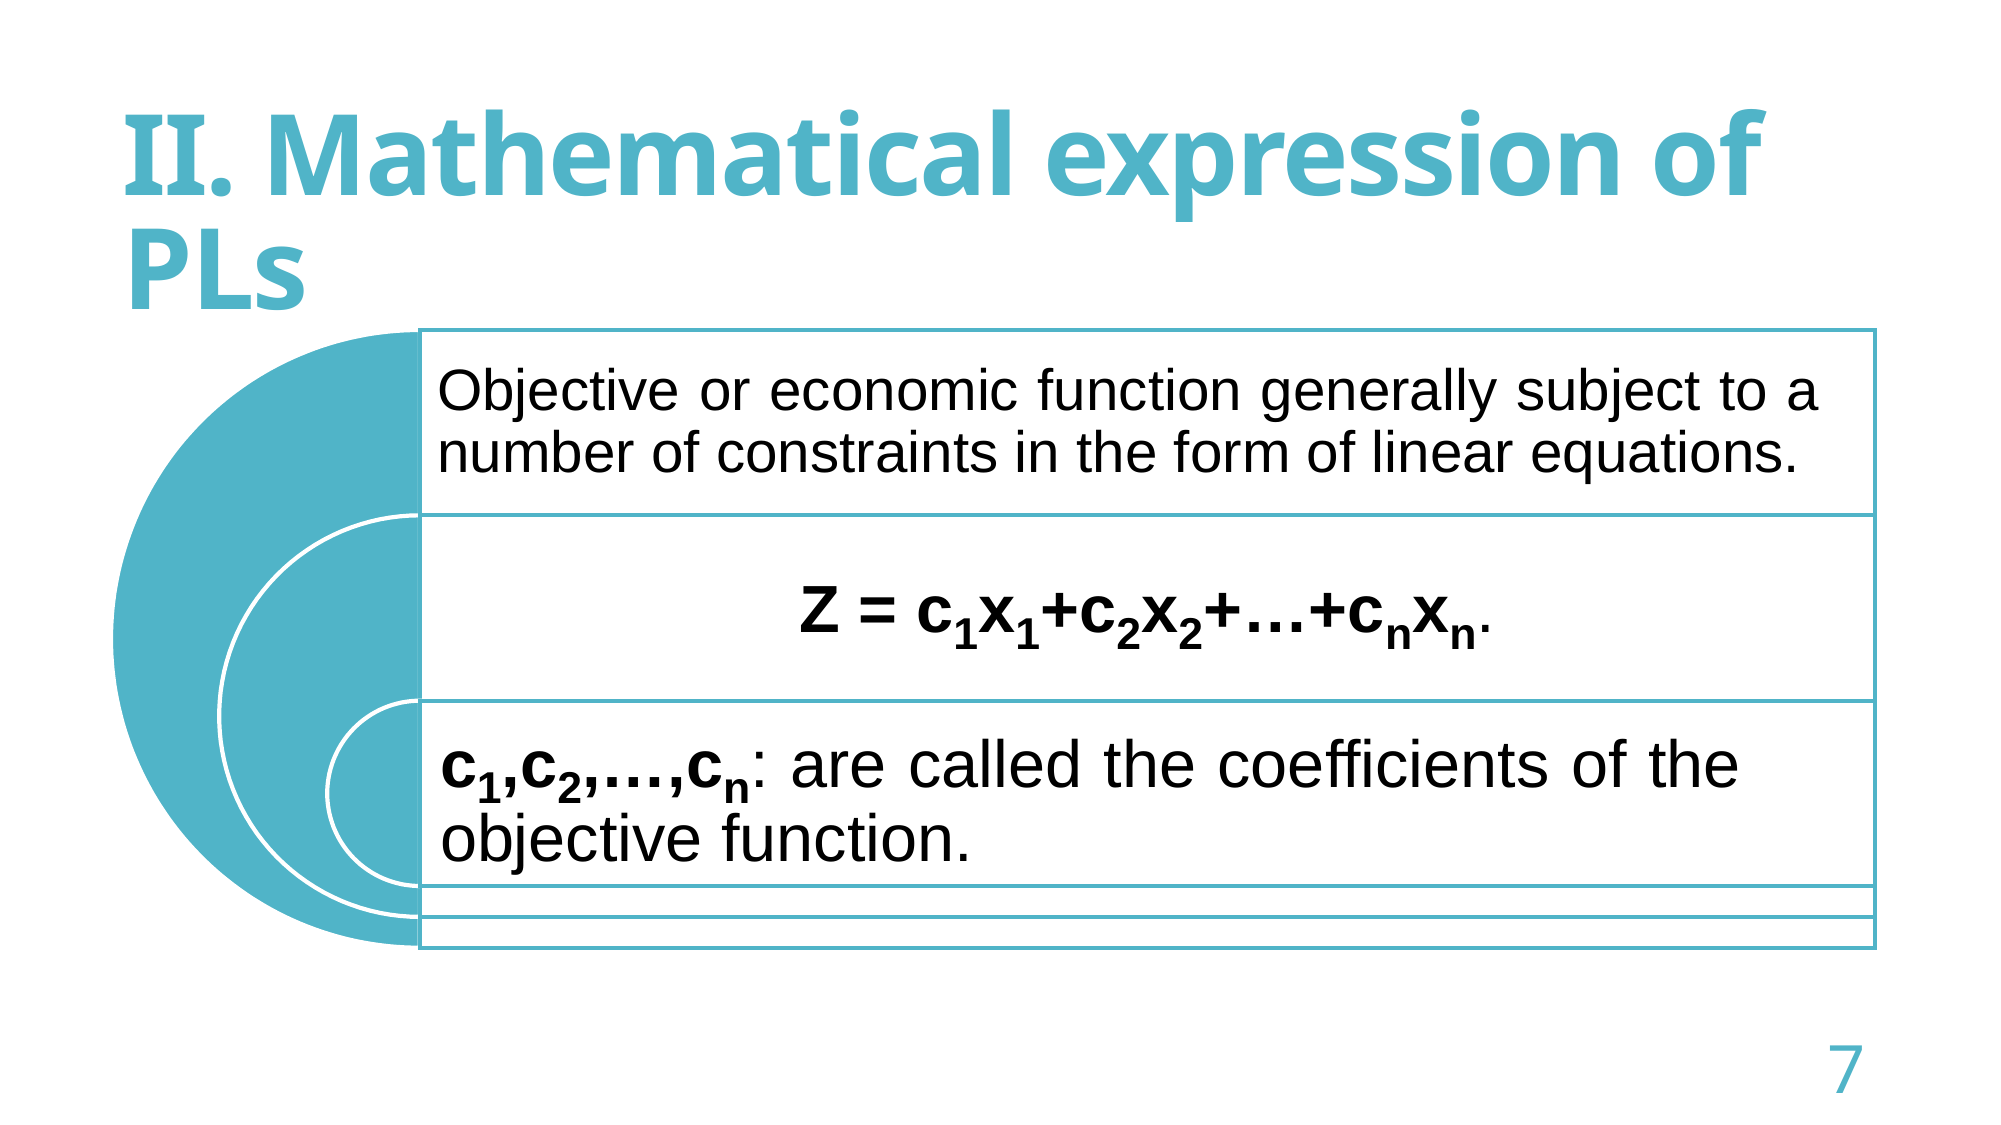

II. Mathematical expression of PLs
Objective or economic function generally subject to a number of constraints in the form of linear equations.
Z = c1x1+c2x2+…+cnxn.
c1,c2,…,cn: are called the coefficients of the objective function.